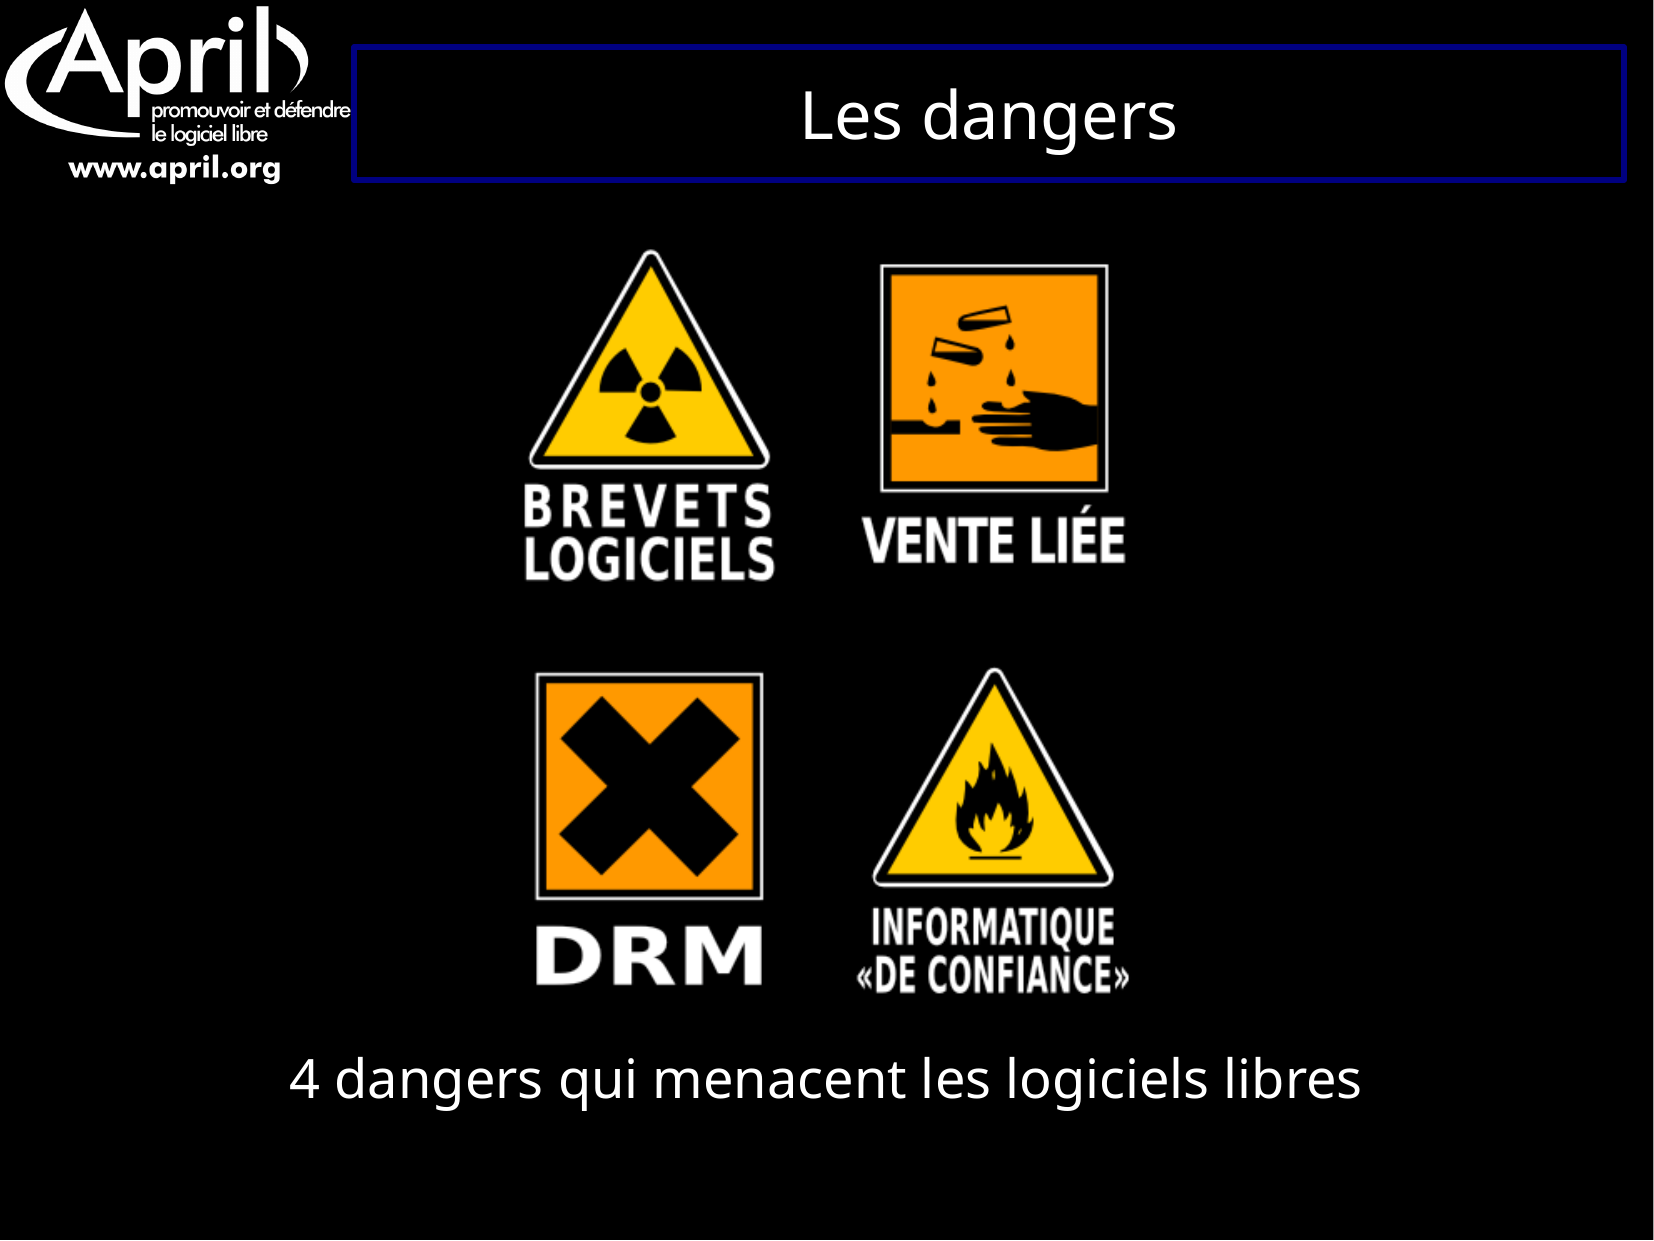

# Les dangers
4 dangers qui menacent les logiciels libres